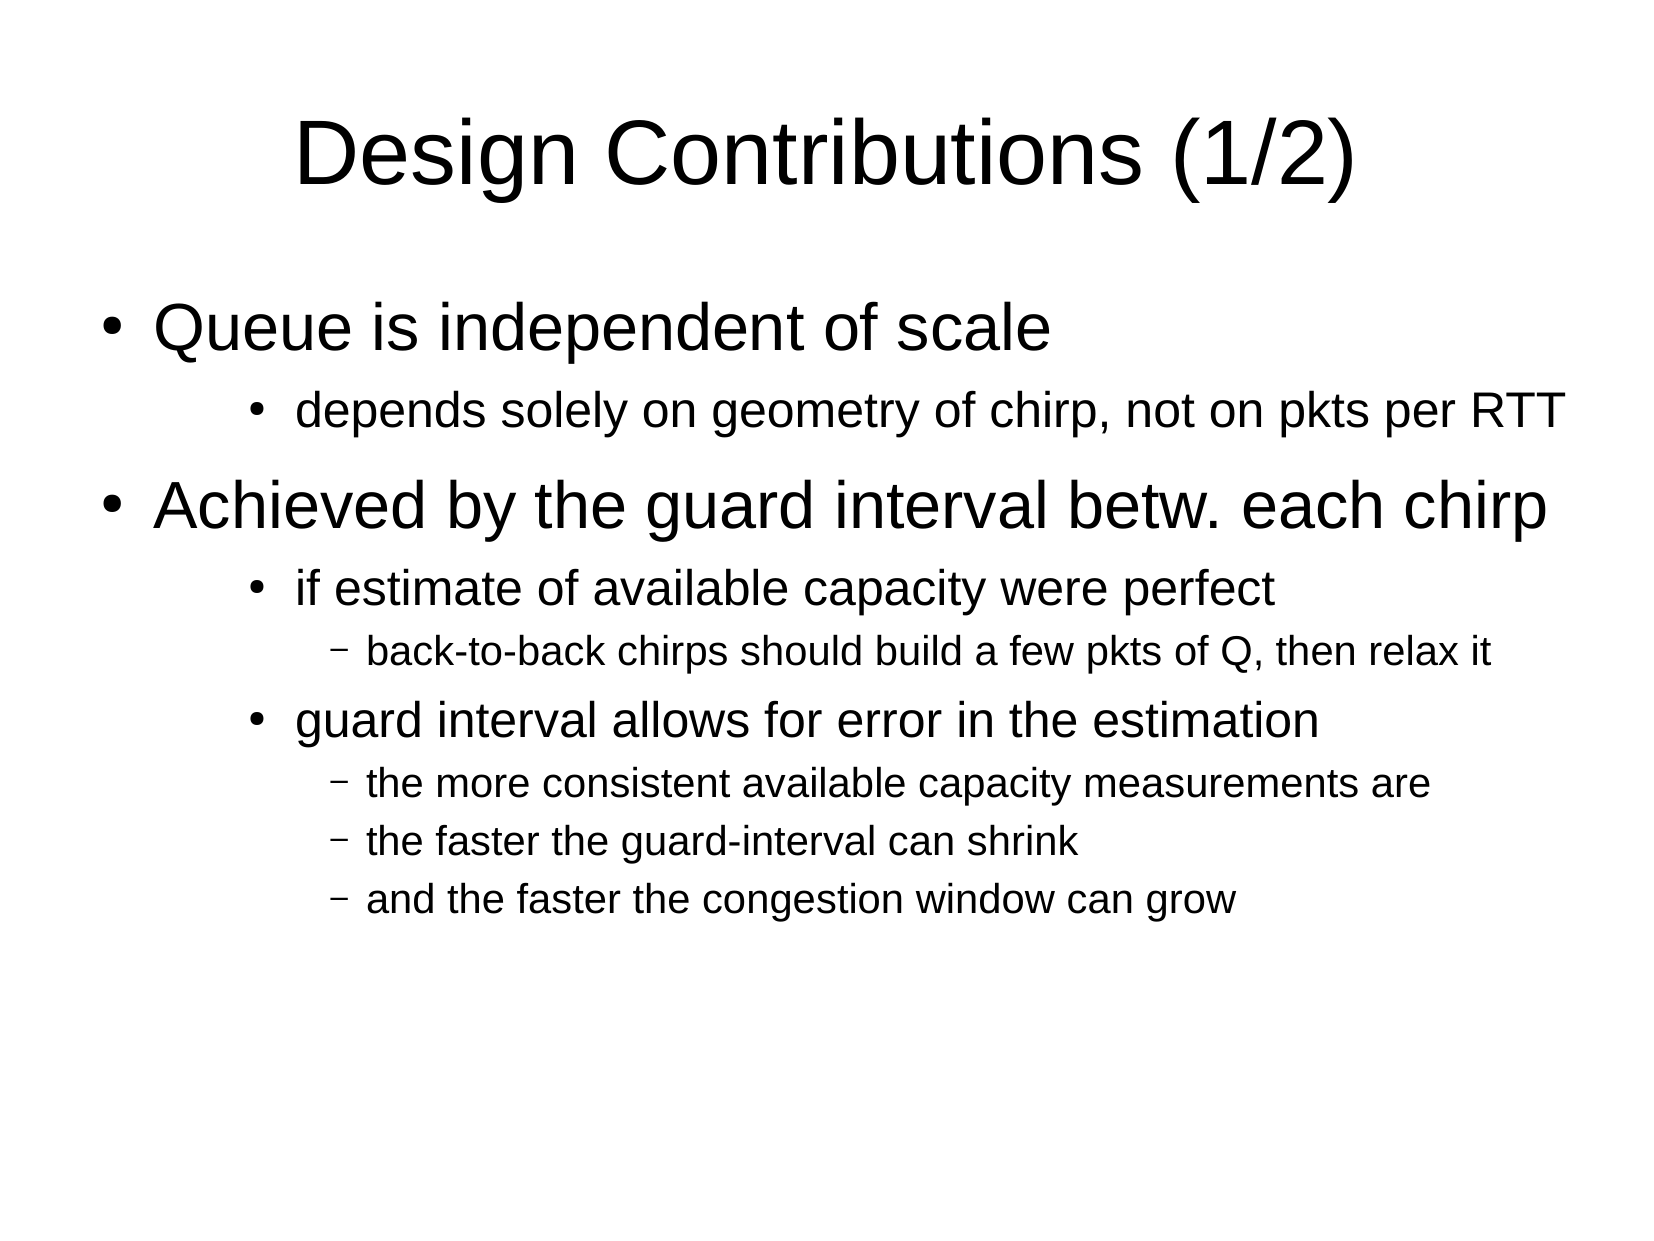

# Design Contributions (1/2)
Queue is independent of scale
depends solely on geometry of chirp, not on pkts per RTT
Achieved by the guard interval betw. each chirp
if estimate of available capacity were perfect
back-to-back chirps should build a few pkts of Q, then relax it
guard interval allows for error in the estimation
the more consistent available capacity measurements are
the faster the guard-interval can shrink
and the faster the congestion window can grow